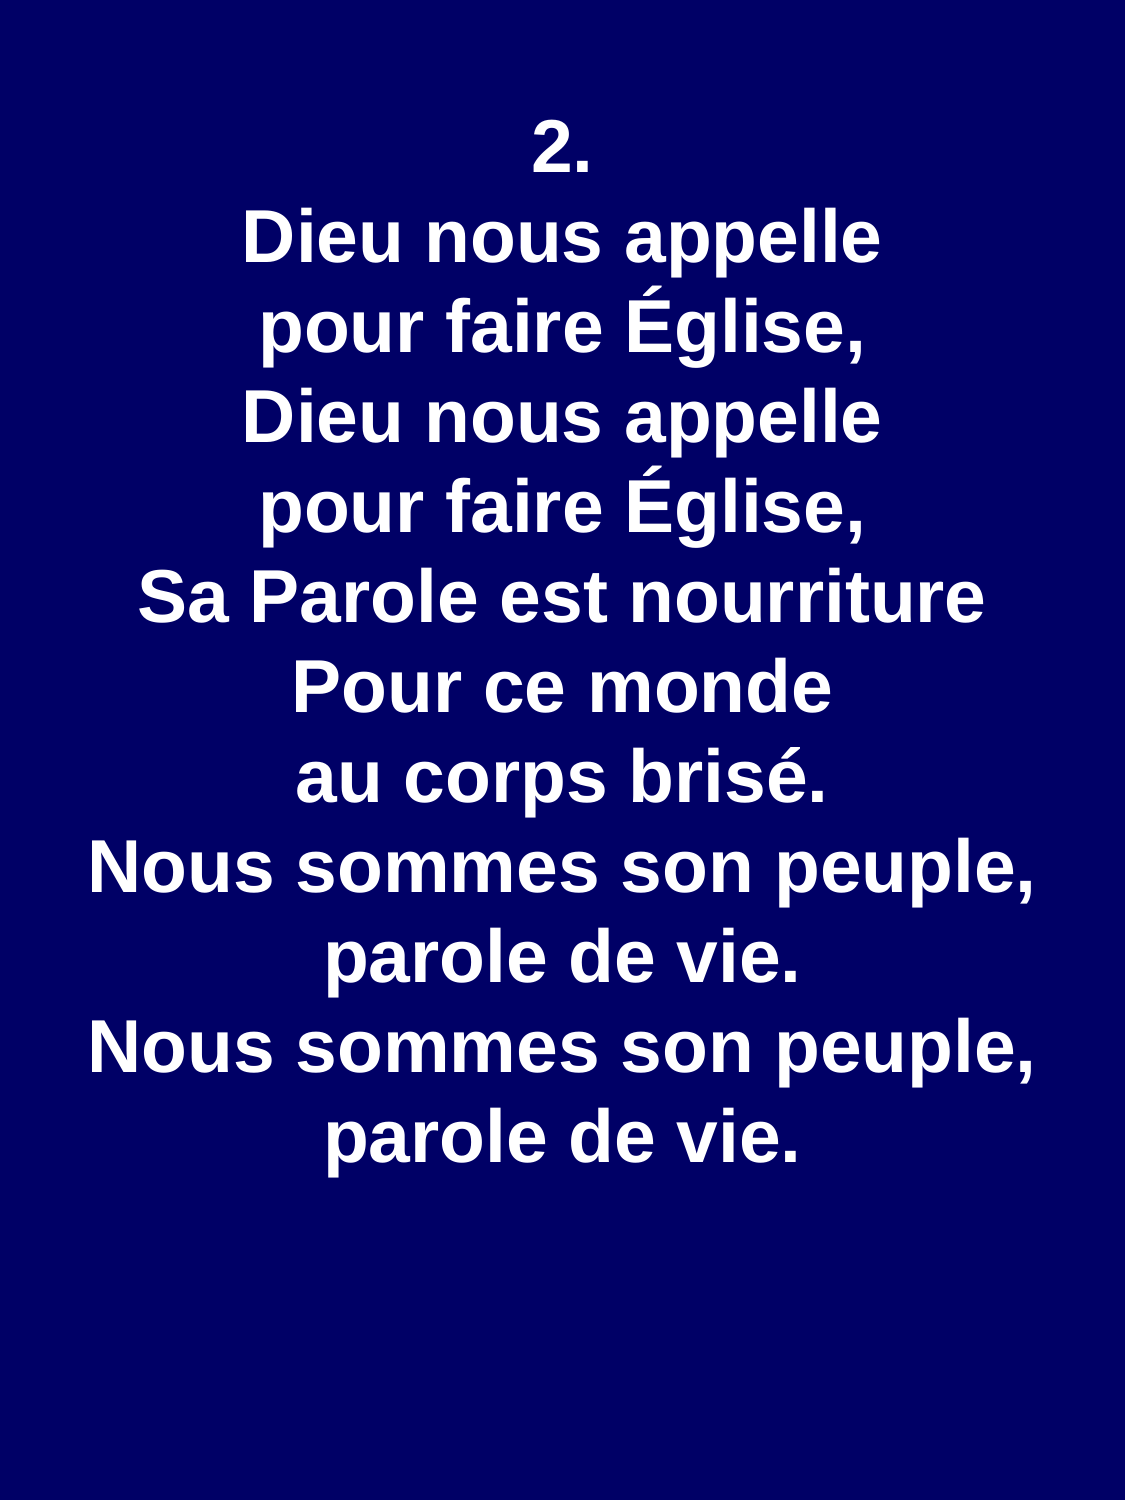

2.
Dieu nous appelle
pour faire Église,
Dieu nous appelle
pour faire Église,
Sa Parole est nourriture
Pour ce monde
au corps brisé.
Nous sommes son peuple, parole de vie.
Nous sommes son peuple, parole de vie.